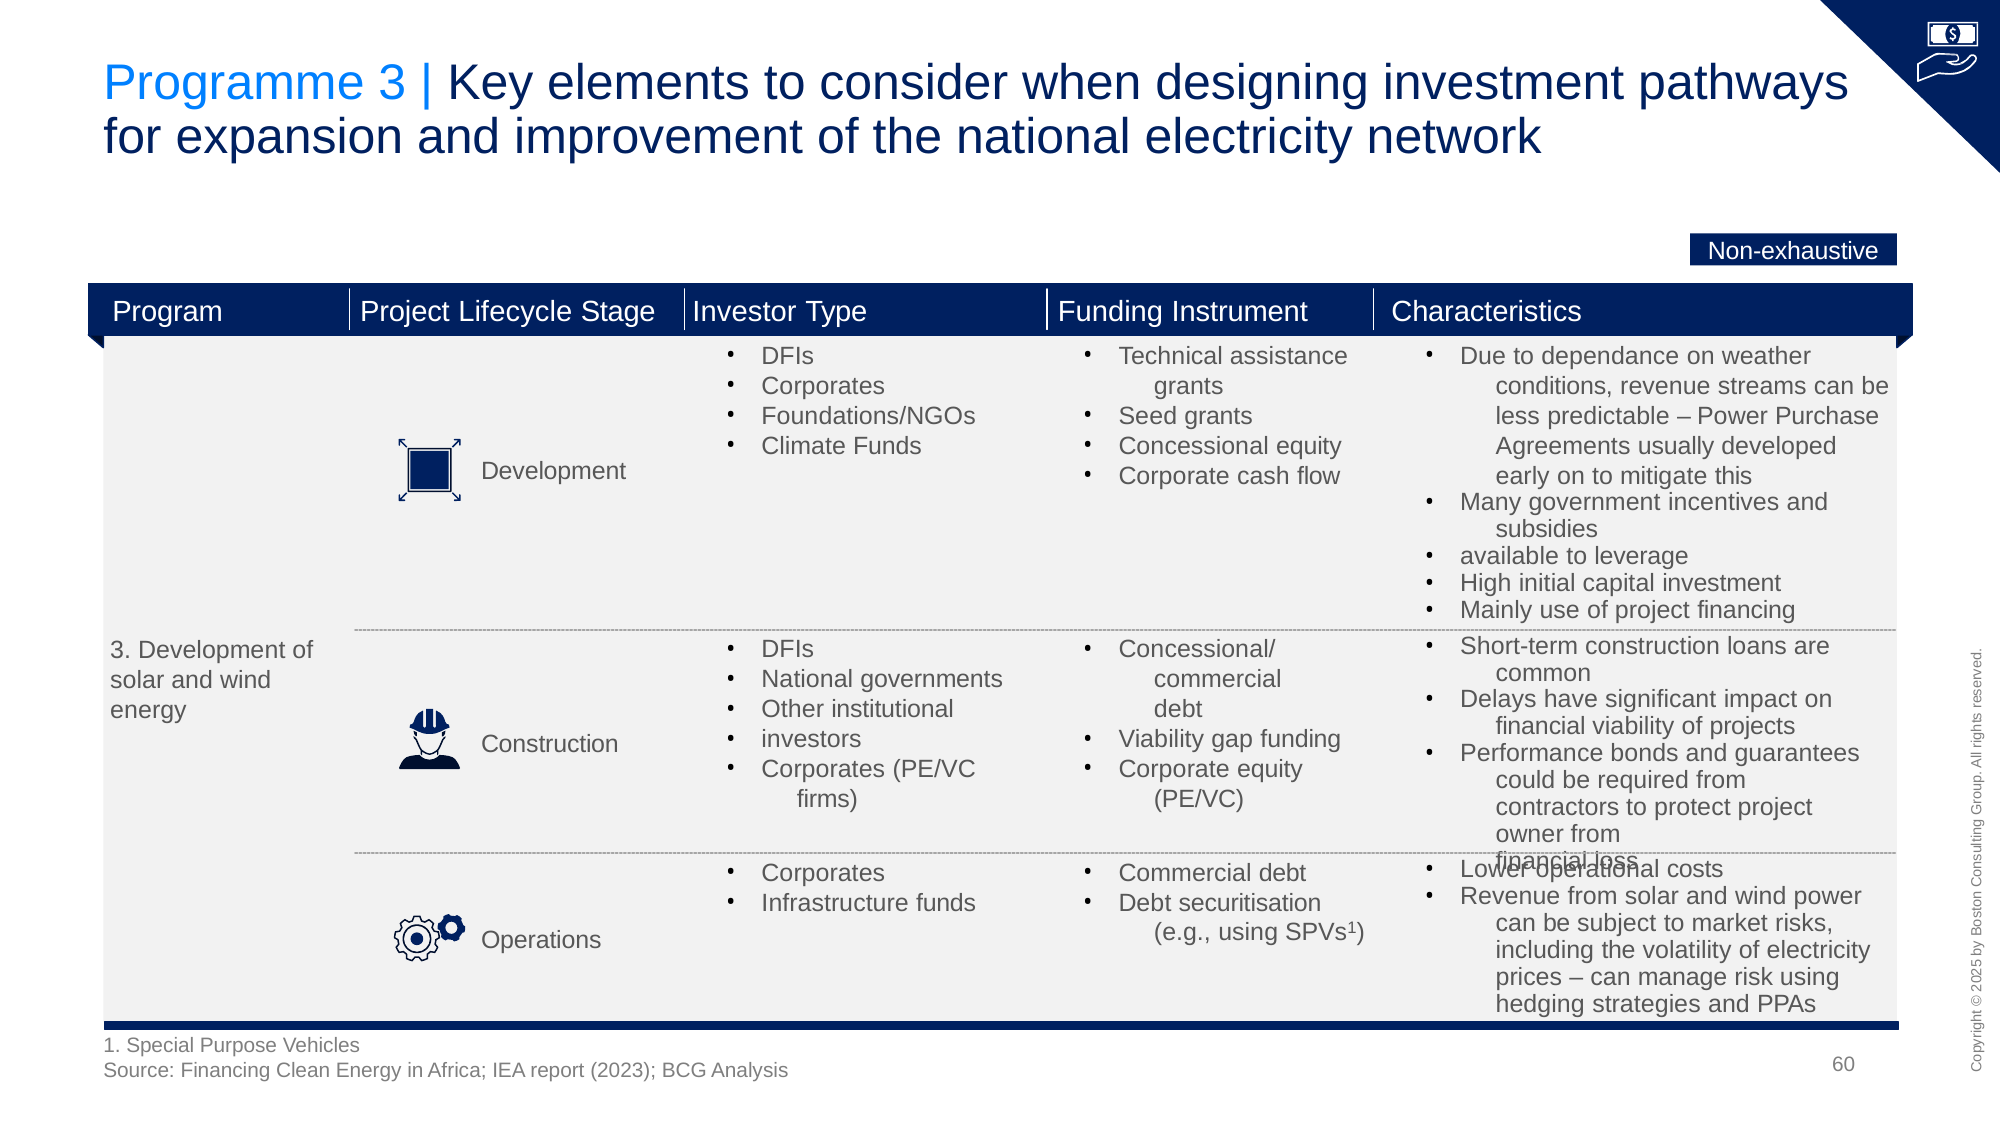

# Programme 3 | Key elements to consider when designing investment pathways for expansion and improvement of the national electricity network
Non-exhaustive
Program
Project Lifecycle Stage
Investor Type
Funding Instrument
Characteristics
DFIs
Corporates
Foundations/NGOs
Climate Funds
Technical assistance grants
Seed grants
Concessional equity
Corporate cash flow
Due to dependance on weather conditions, revenue streams can be less predictable – Power Purchase Agreements usually developed early on to mitigate this
Many government incentives and subsidies
available to leverage
High initial capital investment
Mainly use of project financing
Development
3. Development of solar and wind energy
DFIs
National governments
Other institutional
investors
Corporates (PE/VC firms)
Concessional/ commercial debt
Viability gap funding
Corporate equity (PE/VC)
Short-term construction loans are common
Delays have significant impact on financial viability of projects
Performance bonds and guarantees could be required from contractors to protect project owner from
financial loss
Construction
Corporates
Infrastructure funds
Commercial debt
Debt securitisation (e.g., using SPVs1)
Lower operational costs
Revenue from solar and wind power can be subject to market risks, including the volatility of electricity prices – can manage risk using hedging strategies and PPAs
Operations
1. Special Purpose Vehicles
Source: Financing Clean Energy in Africa; IEA report (2023); BCG Analysis